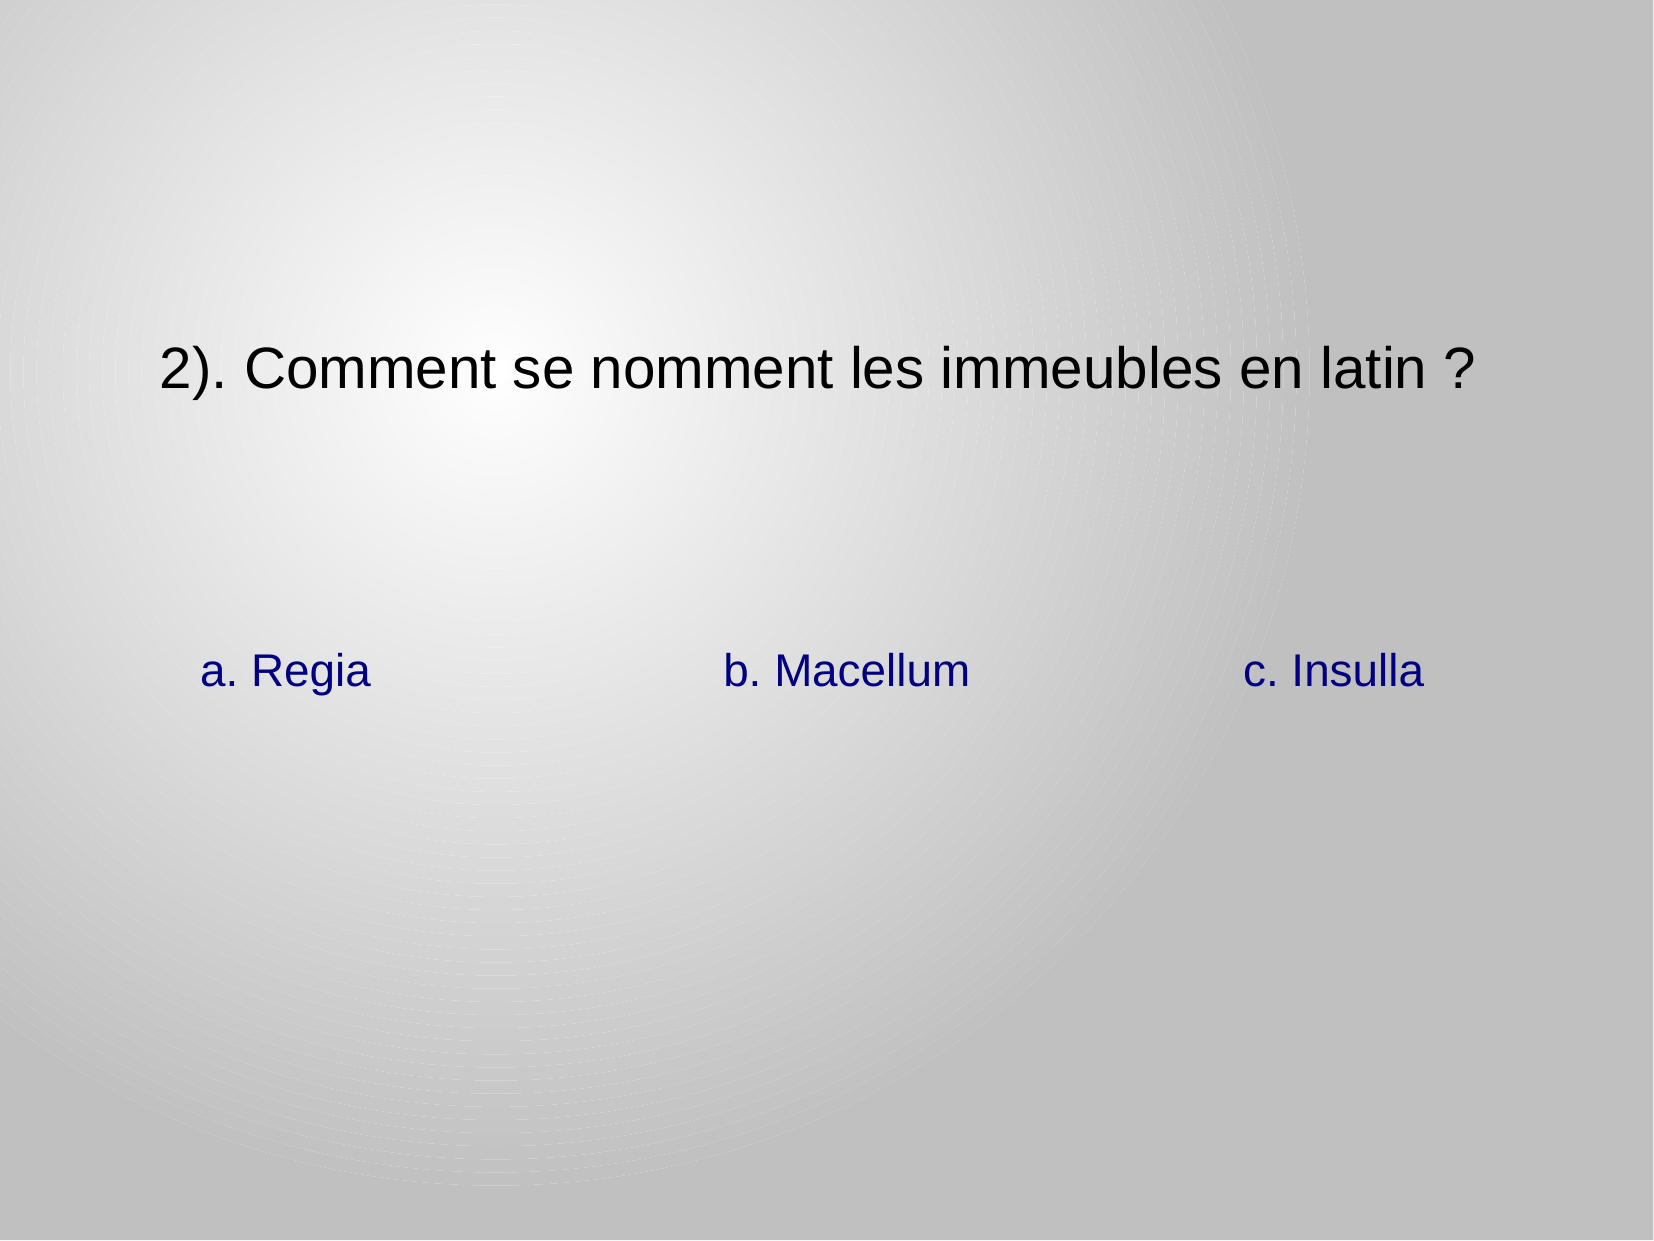

2). Comment se nomment les immeubles en latin ?
a. Regia
b. Macellum
c. Insulla